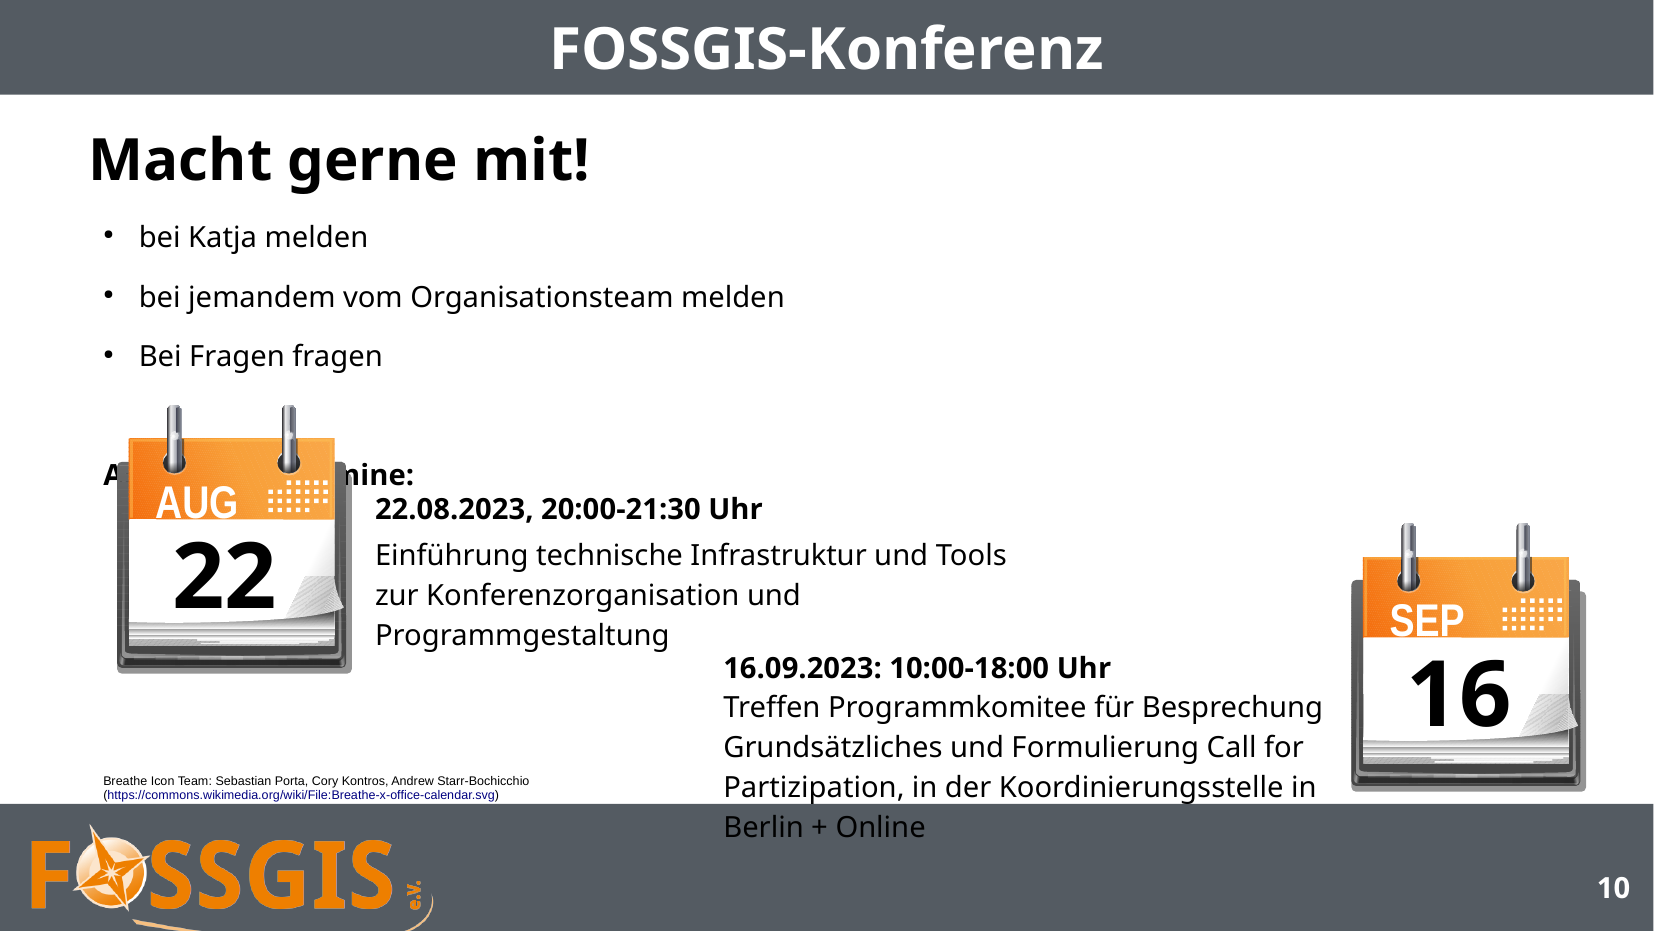

FOSSGIS-Konferenz
Macht gerne mit!
bei Katja melden
bei jemandem vom Organisationsteam melden
Bei Fragen fragen
Anstehende Termine:
AUG
22
22.08.2023, 20:00-21:30 Uhr
Einführung technische Infrastruktur und Tools zur Konferenzorganisation und Programmgestaltung
SEP
16
16.09.2023: 10:00-18:00 Uhr
Treffen Programmkomitee für Besprechung Grundsätzliches und Formulierung Call for Partizipation, in der Koordinierungsstelle in Berlin + Online
Breathe Icon Team: Sebastian Porta, Cory Kontros, Andrew Starr-Bochicchio
(https://commons.wikimedia.org/wiki/File:Breathe-x-office-calendar.svg)
#